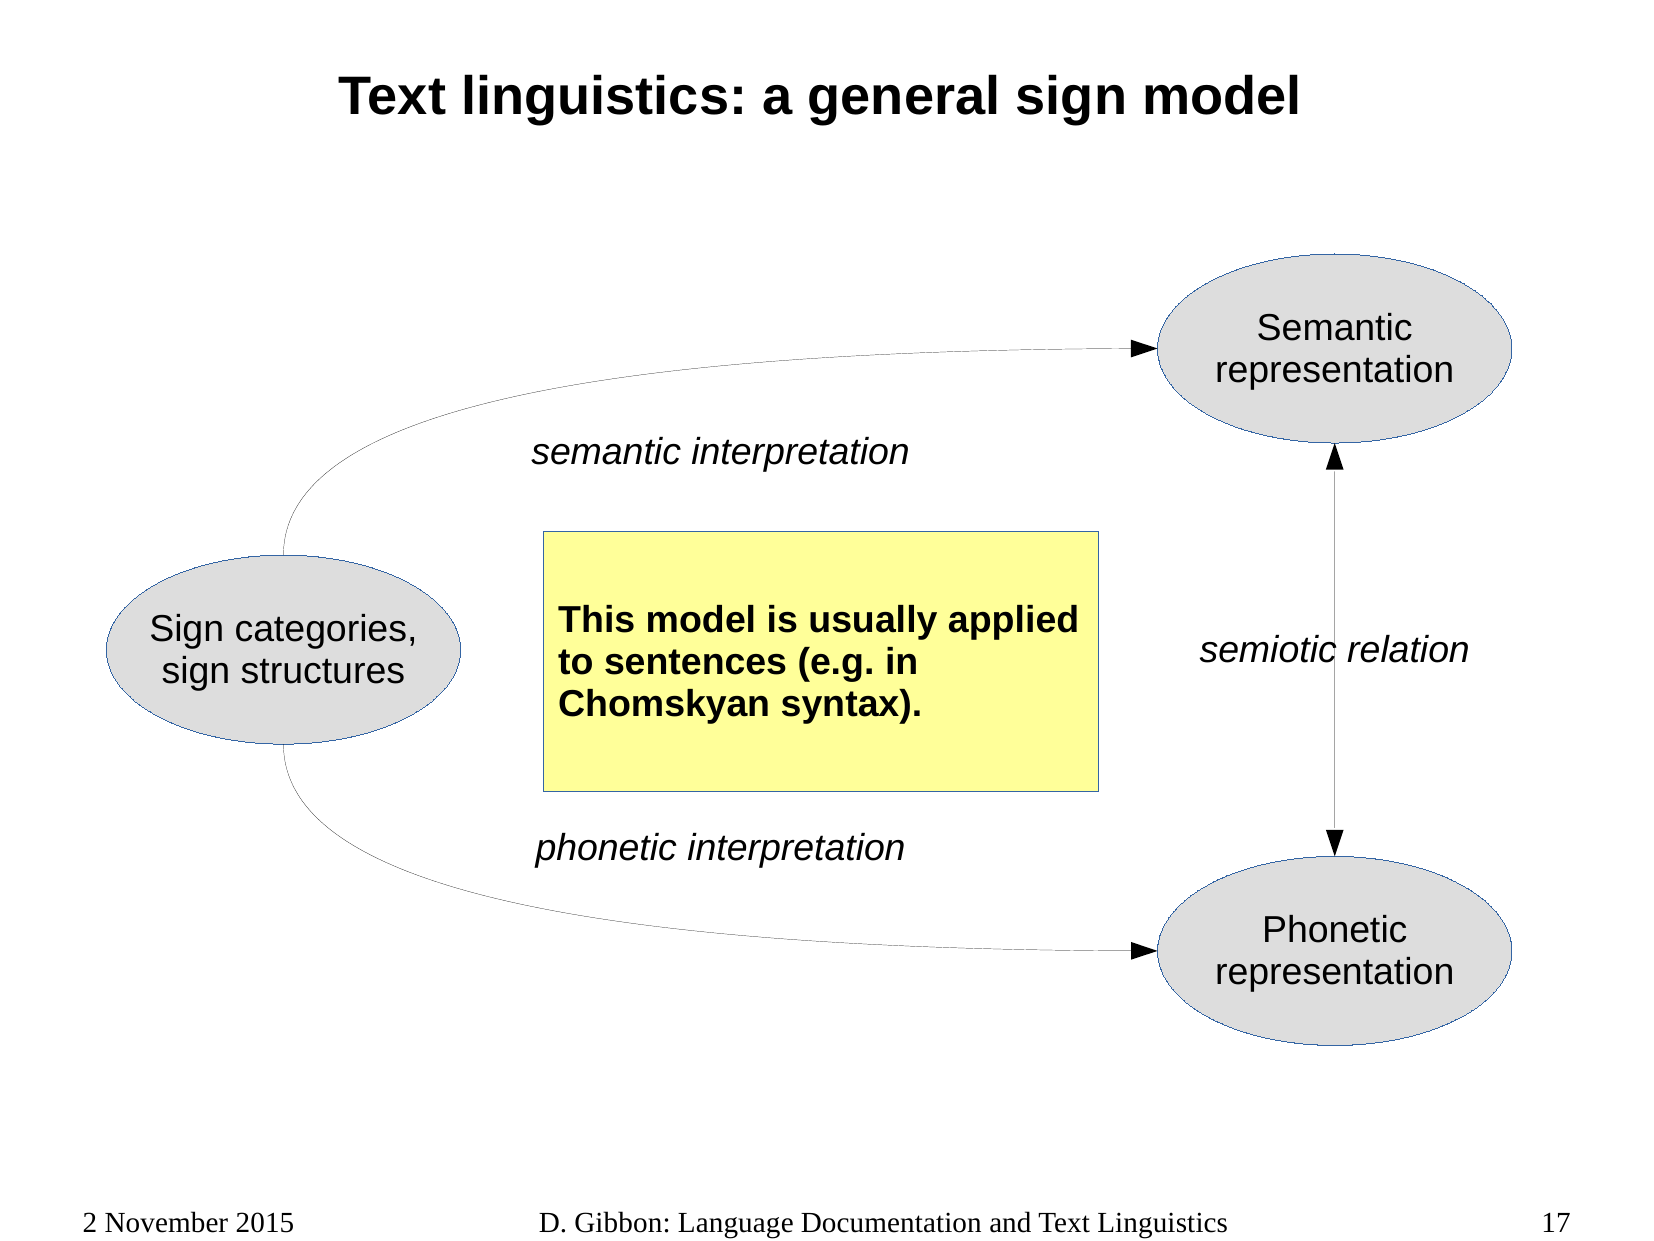

# Text linguistics: a general sign model
Semantic
representation
This model is usually applied to sentences (e.g. in Chomskyan syntax).
Sign categories,
sign structures
Phonetic
representation
2 November 2015
D. Gibbon: Language Documentation and Text Linguistics
17